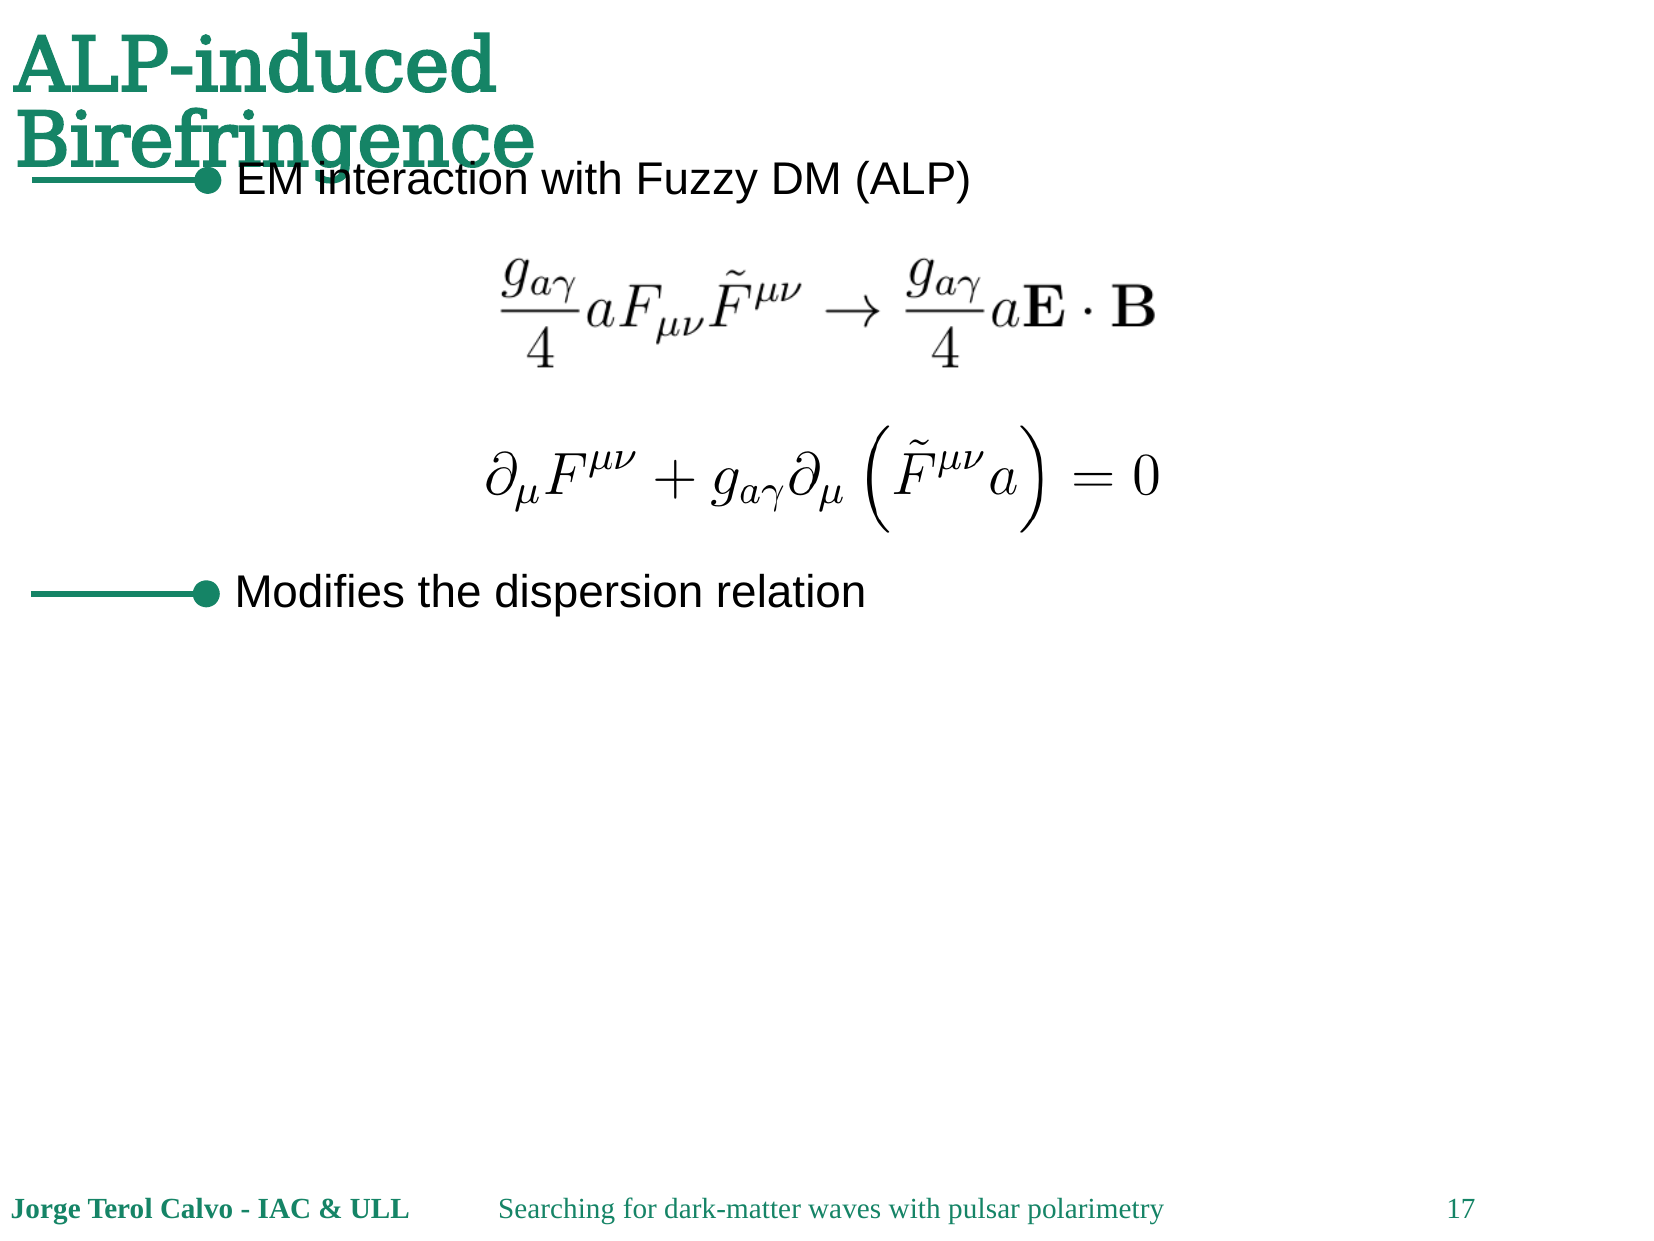

ALP-induced Birefringence
EM interaction with Fuzzy DM (ALP)
Modifies the dispersion relation
Jorge Terol Calvo - IAC & ULL
Searching for dark-matter waves with pulsar polarimetry
17